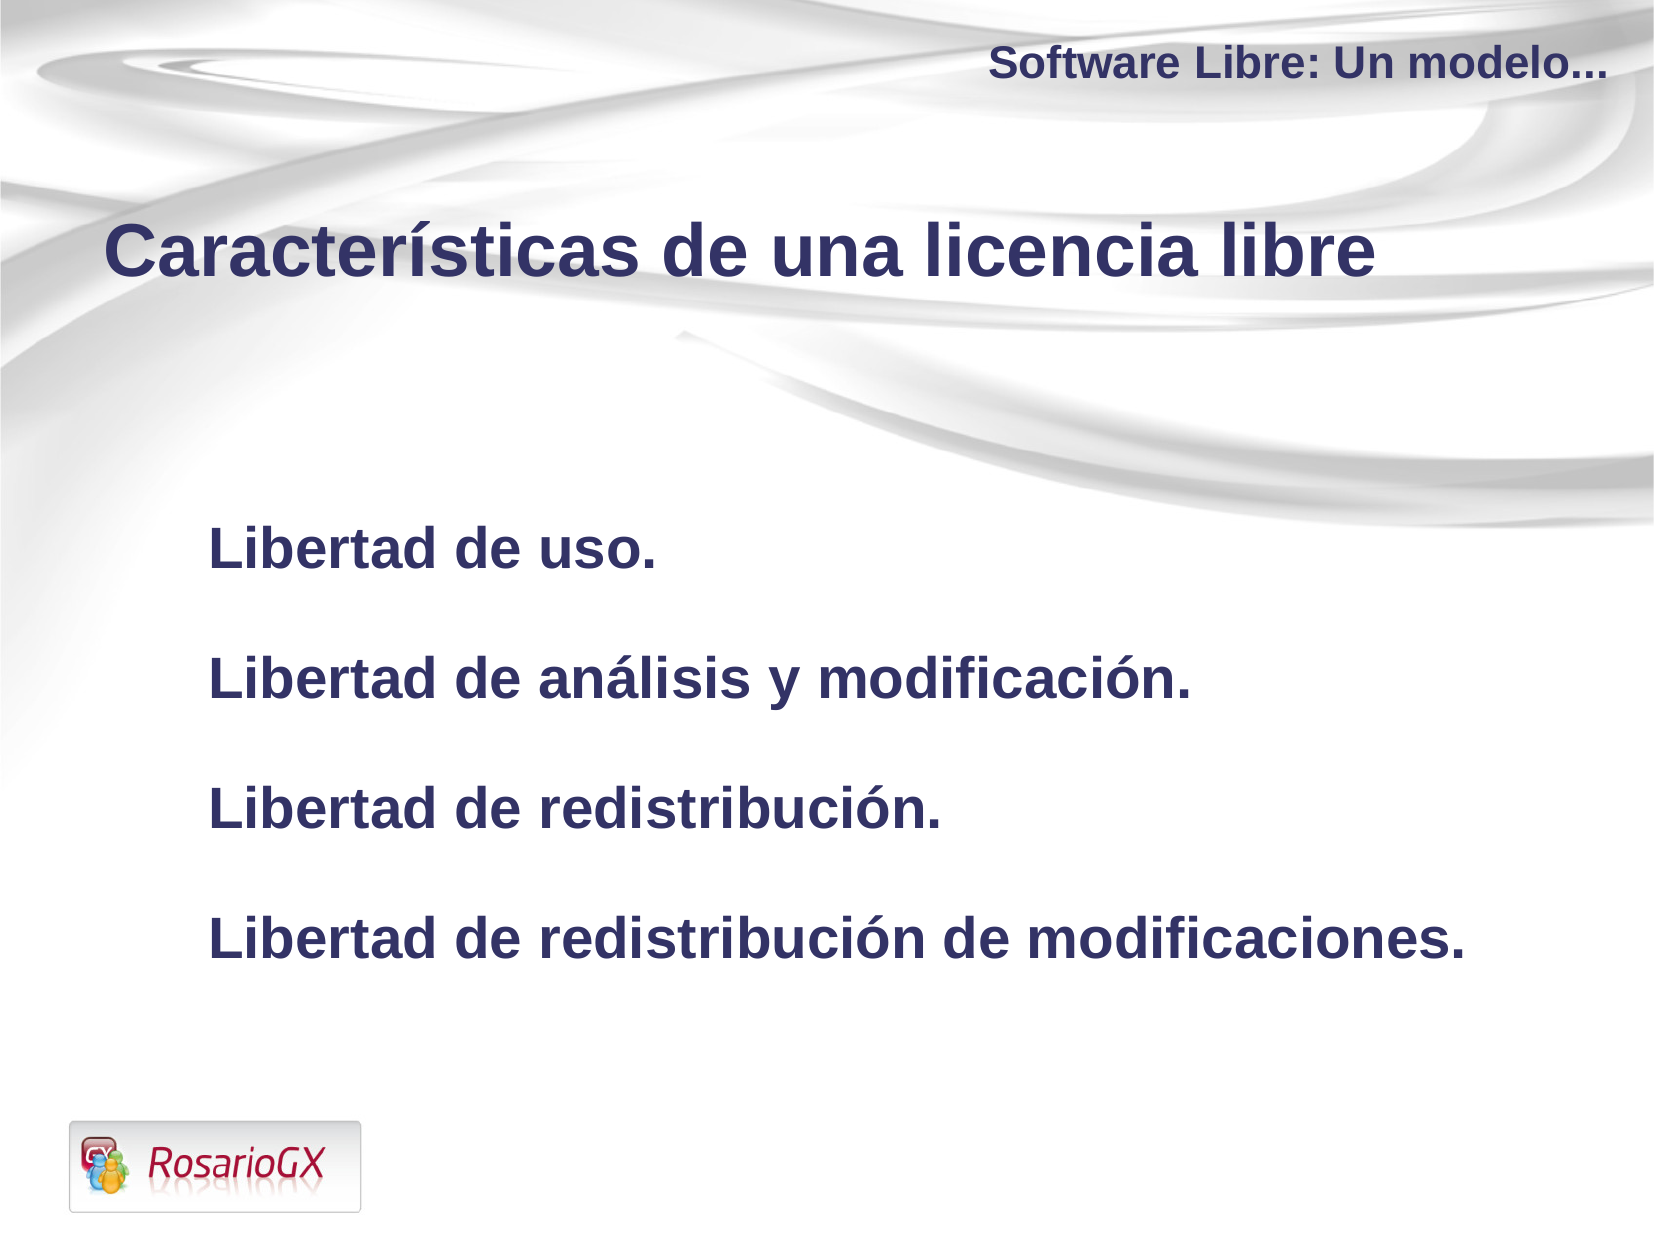

Software Libre: Un modelo...
Características de una licencia libre
 Libertad de uso.
 Libertad de análisis y modificación.
 Libertad de redistribución.
 Libertad de redistribución de modificaciones.